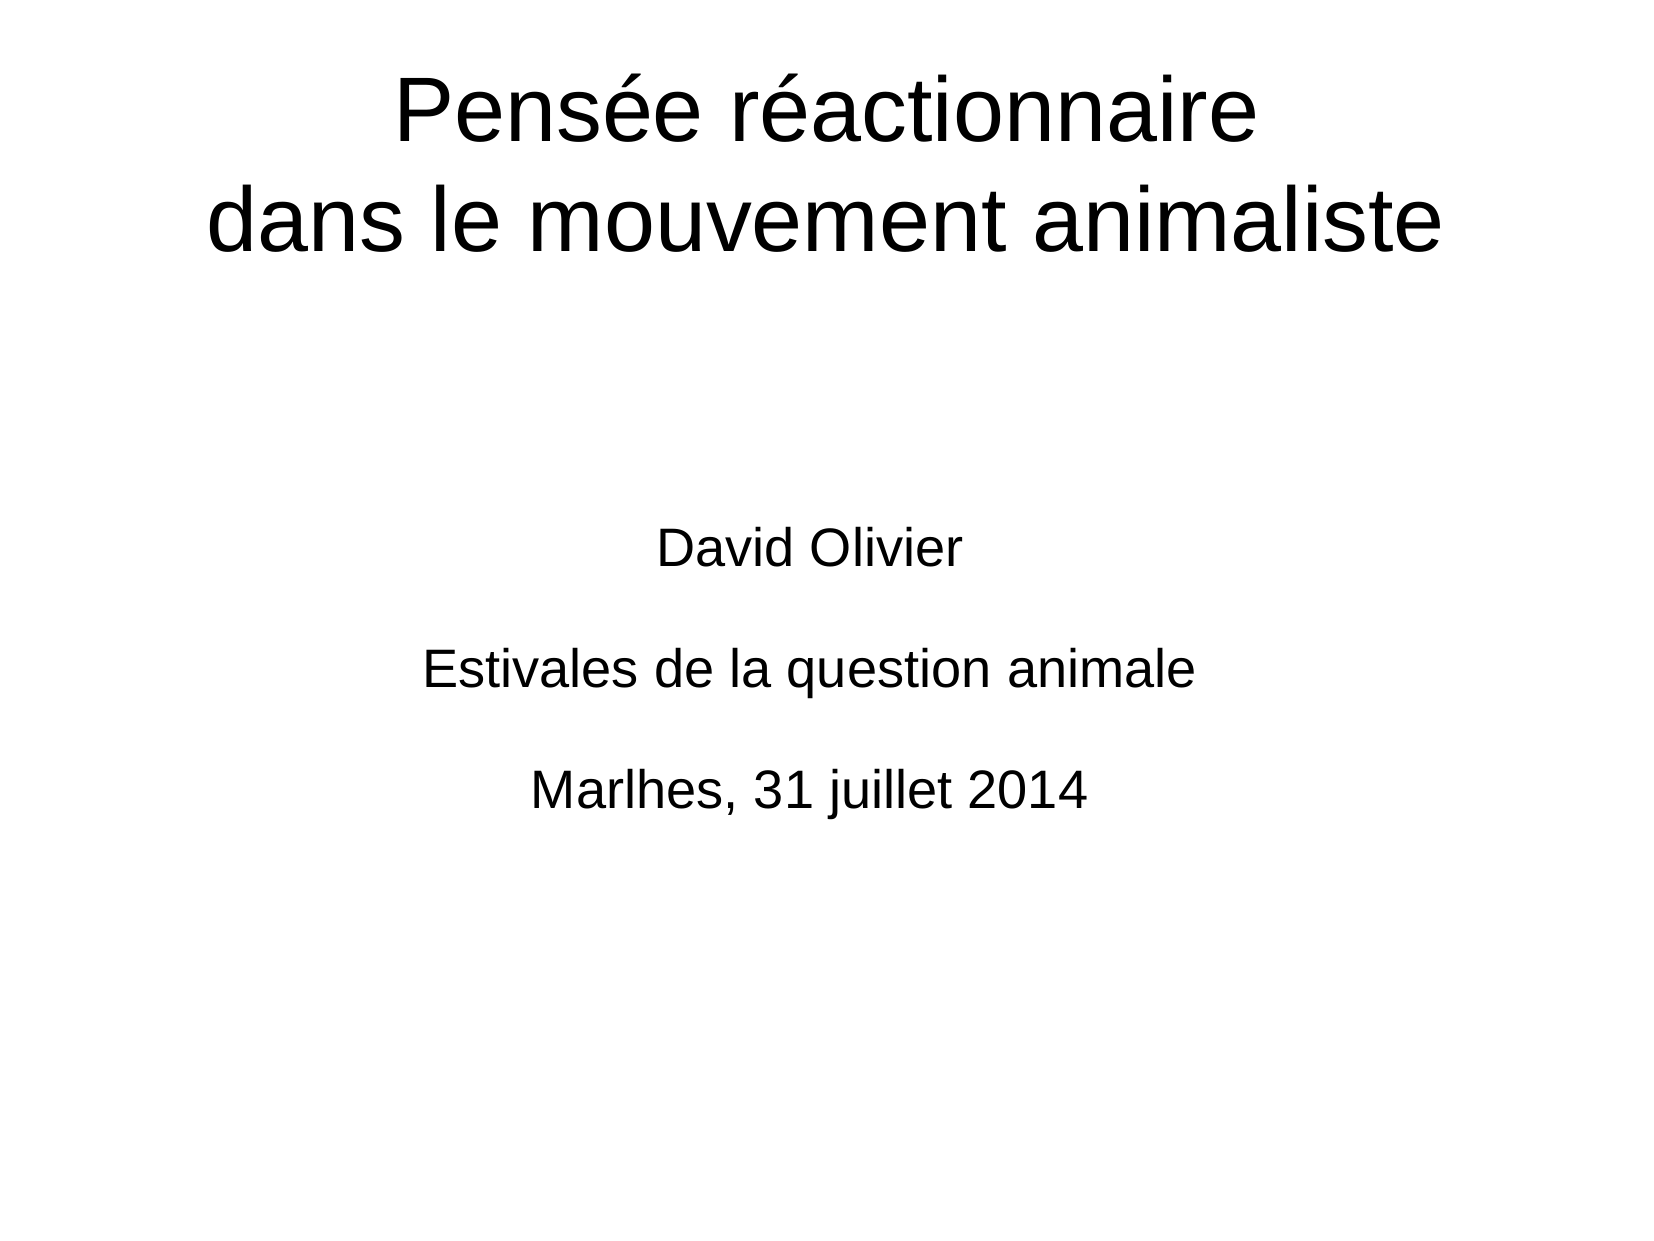

# Pensée réactionnaire dans le mouvement animaliste
David Olivier
Estivales de la question animale
Marlhes, 31 juillet 2014